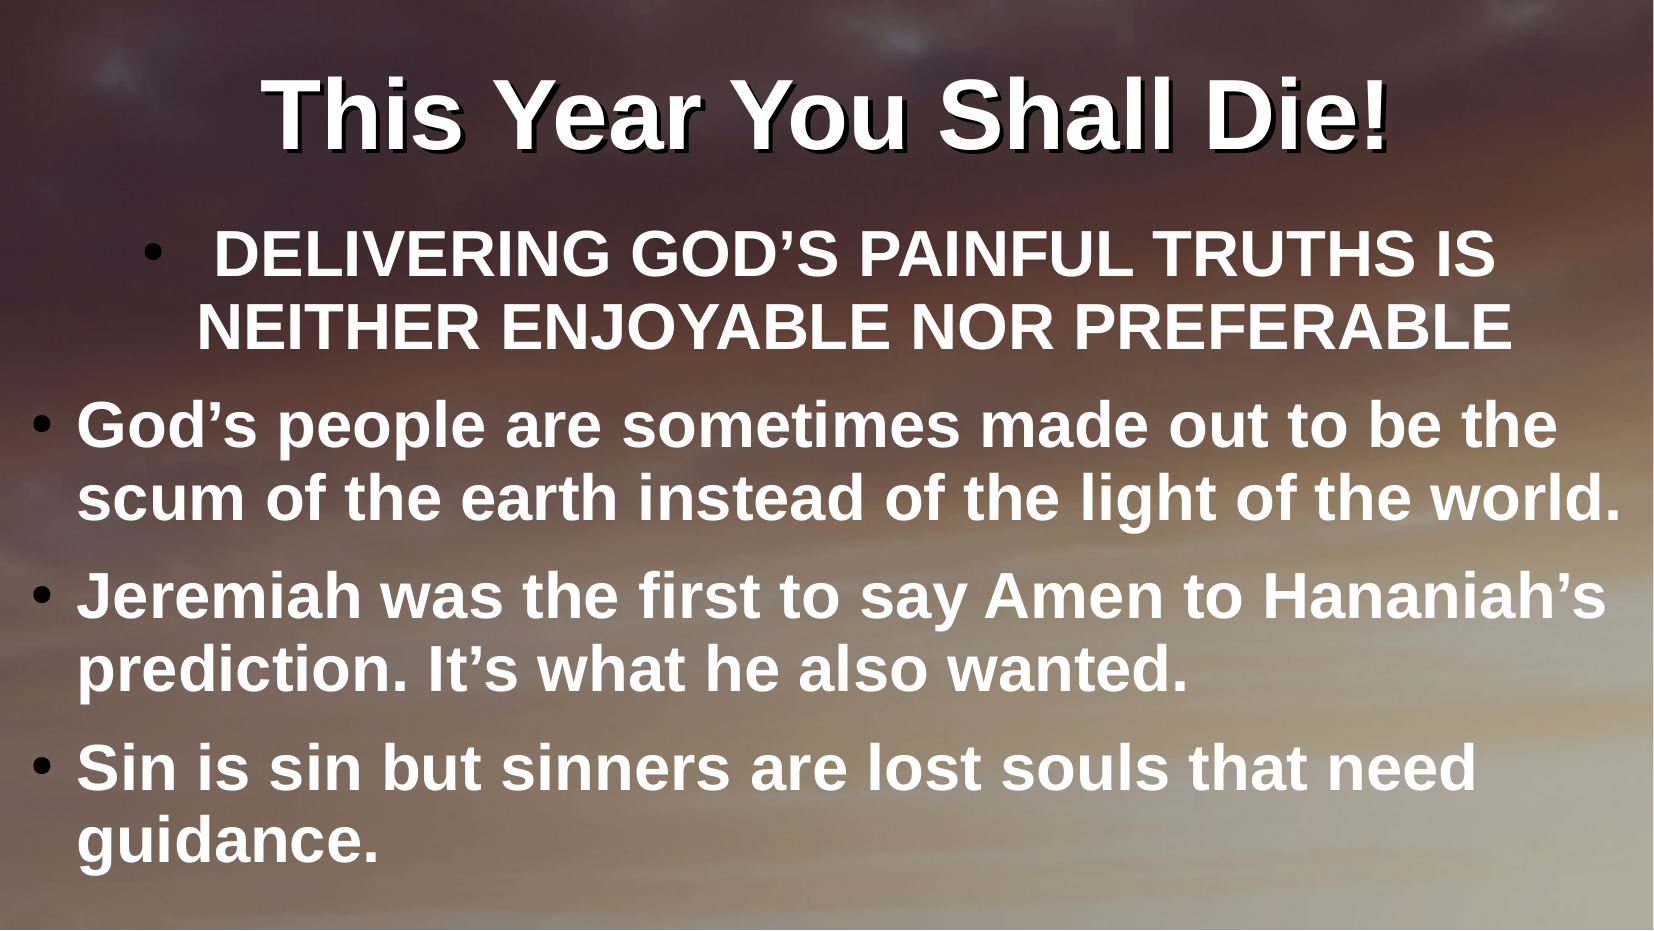

# This Year You Shall Die!
DELIVERING GOD’S PAINFUL TRUTHS IS NEITHER ENJOYABLE NOR PREFERABLE
God’s people are sometimes made out to be the scum of the earth instead of the light of the world.
Jeremiah was the first to say Amen to Hananiah’s prediction. It’s what he also wanted.
Sin is sin but sinners are lost souls that need guidance.